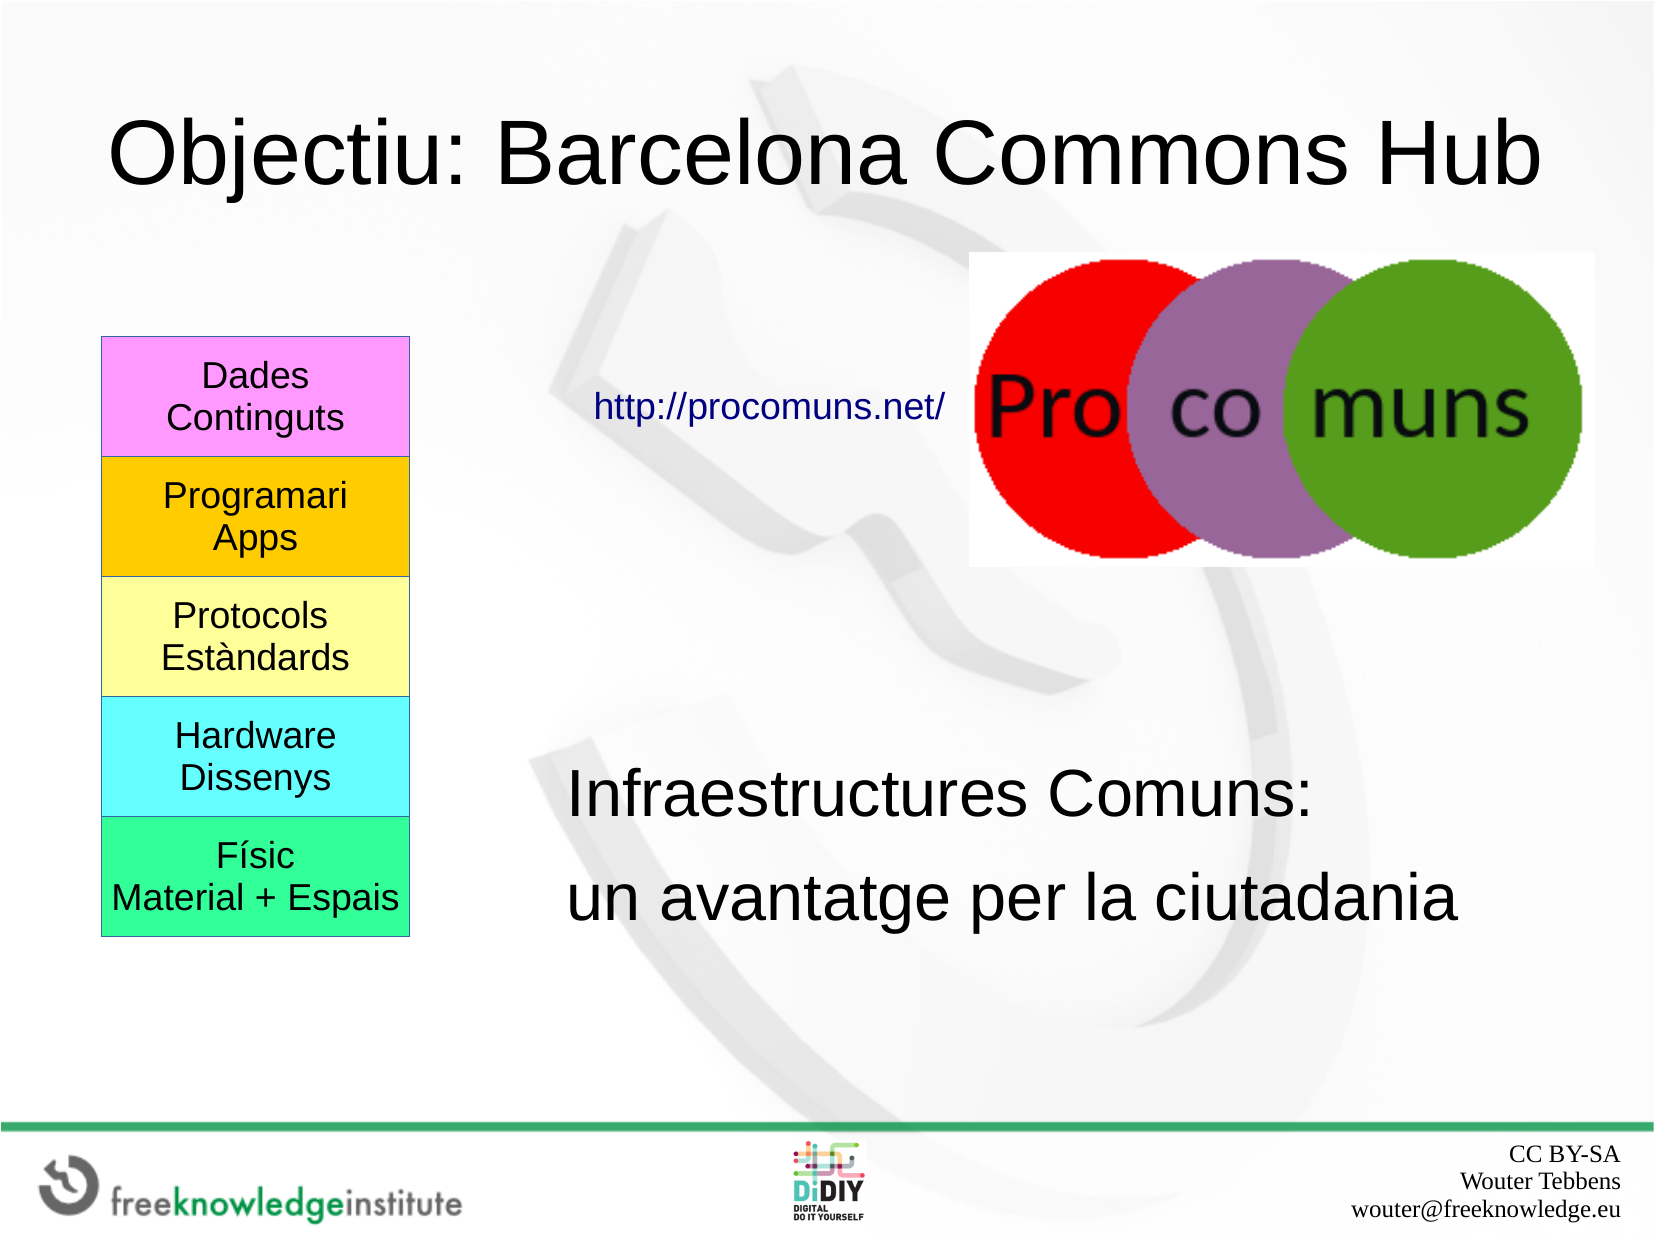

# Objectiu: Barcelona Commons Hub
Dades
Continguts
http://procomuns.net/
Programari
Apps
Protocols
Estàndards
Hardware
Dissenys
Infraestructures Comuns:
un avantatge per la ciutadania
Físic
Material + Espais